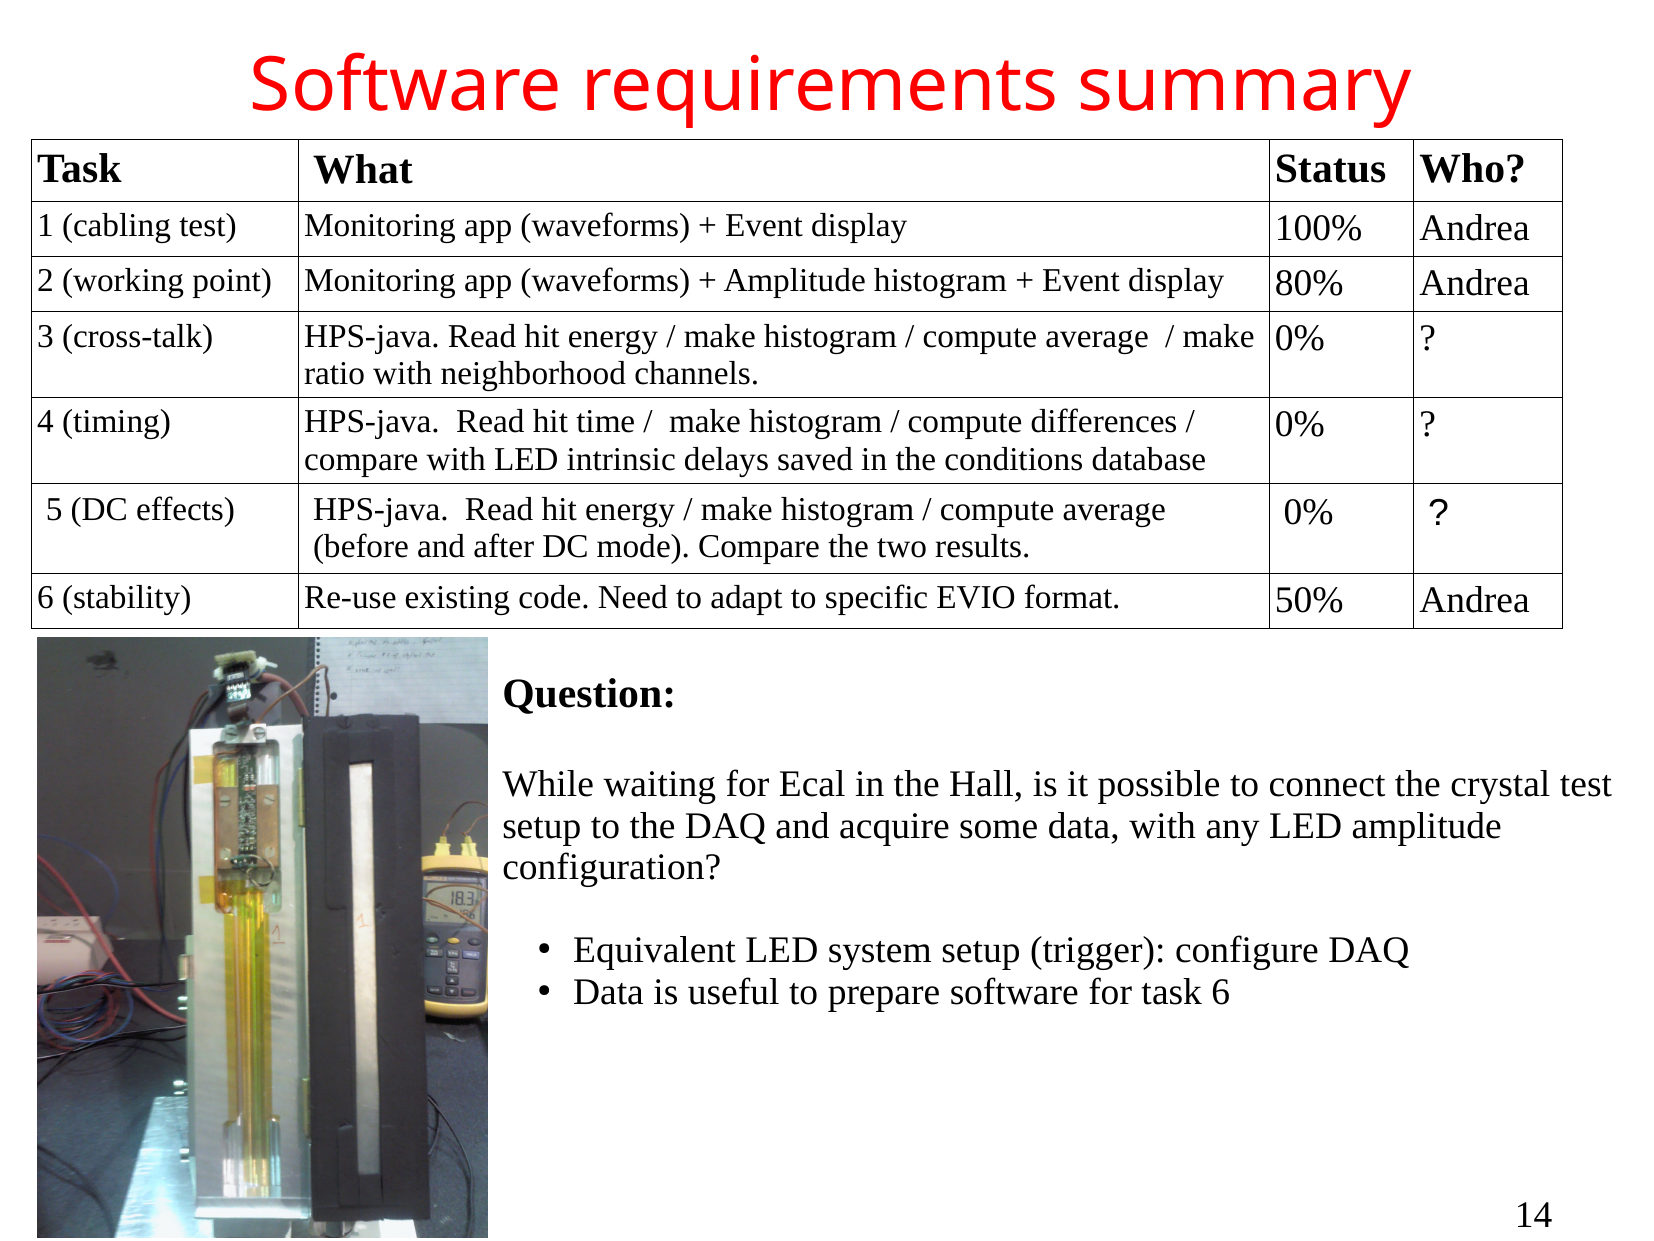

# Software requirements summary
| Task | What | Status | Who? |
| --- | --- | --- | --- |
| 1 (cabling test) | Monitoring app (waveforms) + Event display | 100% | Andrea |
| 2 (working point) | Monitoring app (waveforms) + Amplitude histogram + Event display | 80% | Andrea |
| 3 (cross-talk) | HPS-java. Read hit energy / make histogram / compute average / make ratio with neighborhood channels. | 0% | ? |
| 4 (timing) | HPS-java. Read hit time / make histogram / compute differences / compare with LED intrinsic delays saved in the conditions database | 0% | ? |
| 5 (DC effects) | HPS-java. Read hit energy / make histogram / compute average (before and after DC mode). Compare the two results. | 0% | ? |
| 6 (stability) | Re-use existing code. Need to adapt to specific EVIO format. | 50% | Andrea |
Question:
While waiting for Ecal in the Hall, is it possible to connect the crystal test setup to the DAQ and acquire some data, with any LED amplitude configuration?
Equivalent LED system setup (trigger): configure DAQ
Data is useful to prepare software for task 6